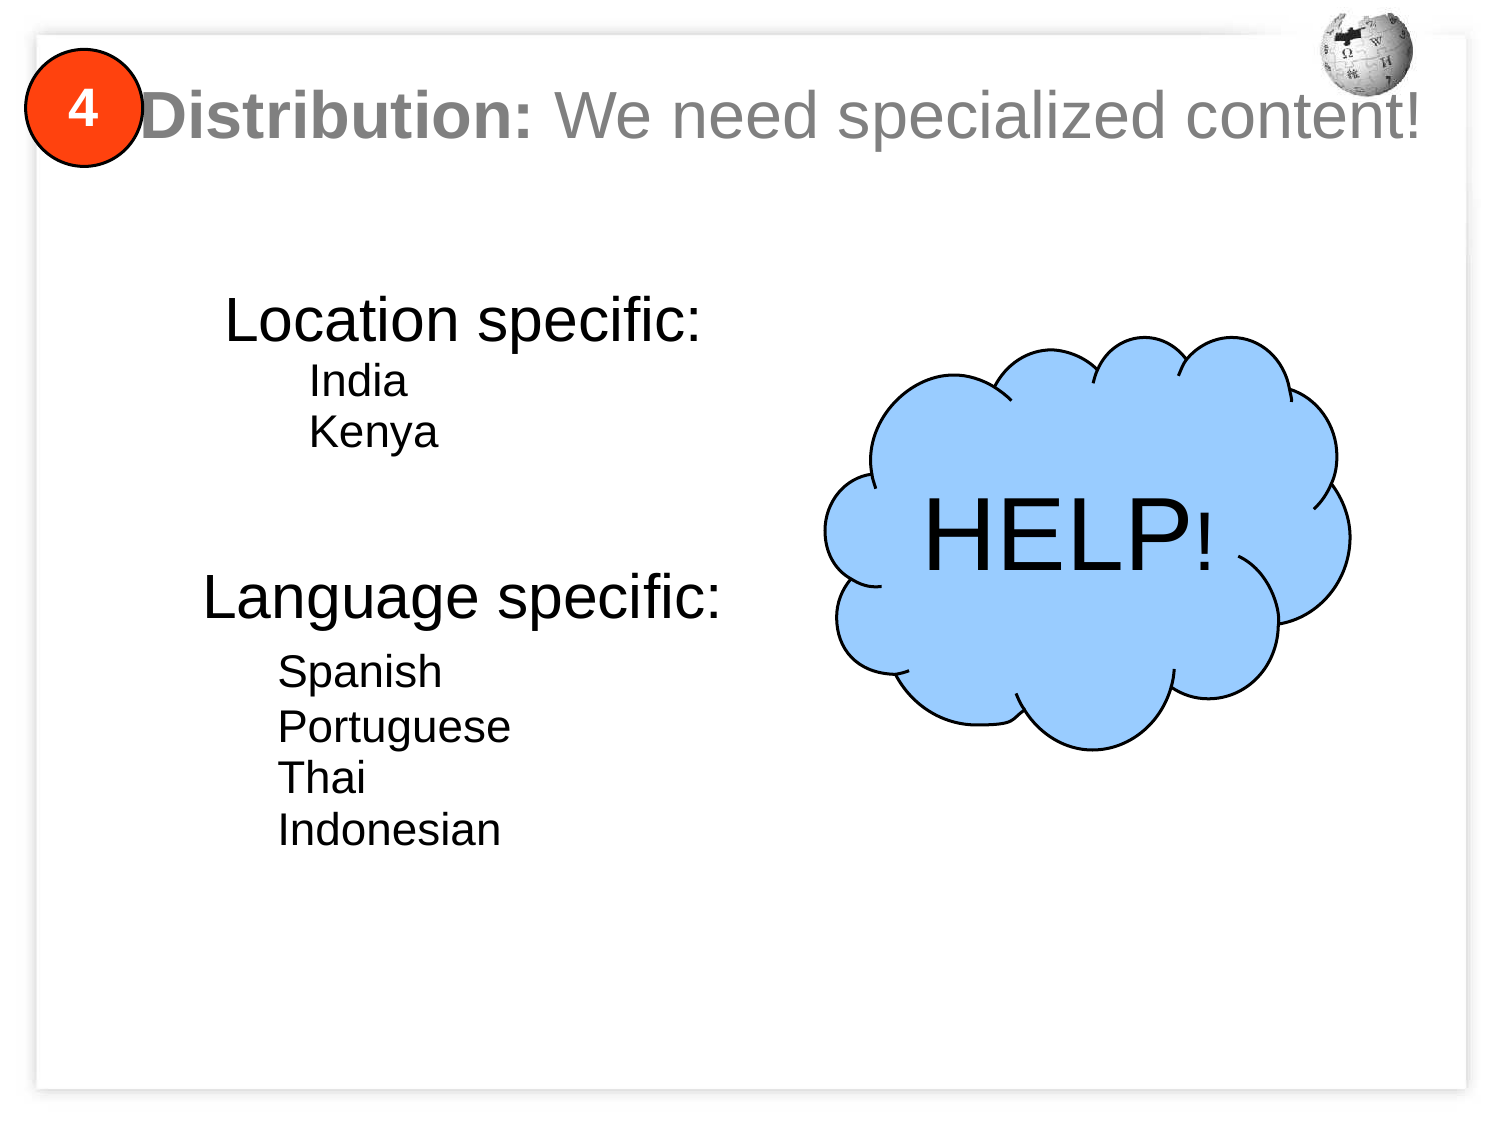

Distribution: We need specialized content!
4
Location specific:
India
Kenya
Language specific:
	Spanish
	Portuguese
	Thai
	Indonesian
HELP!